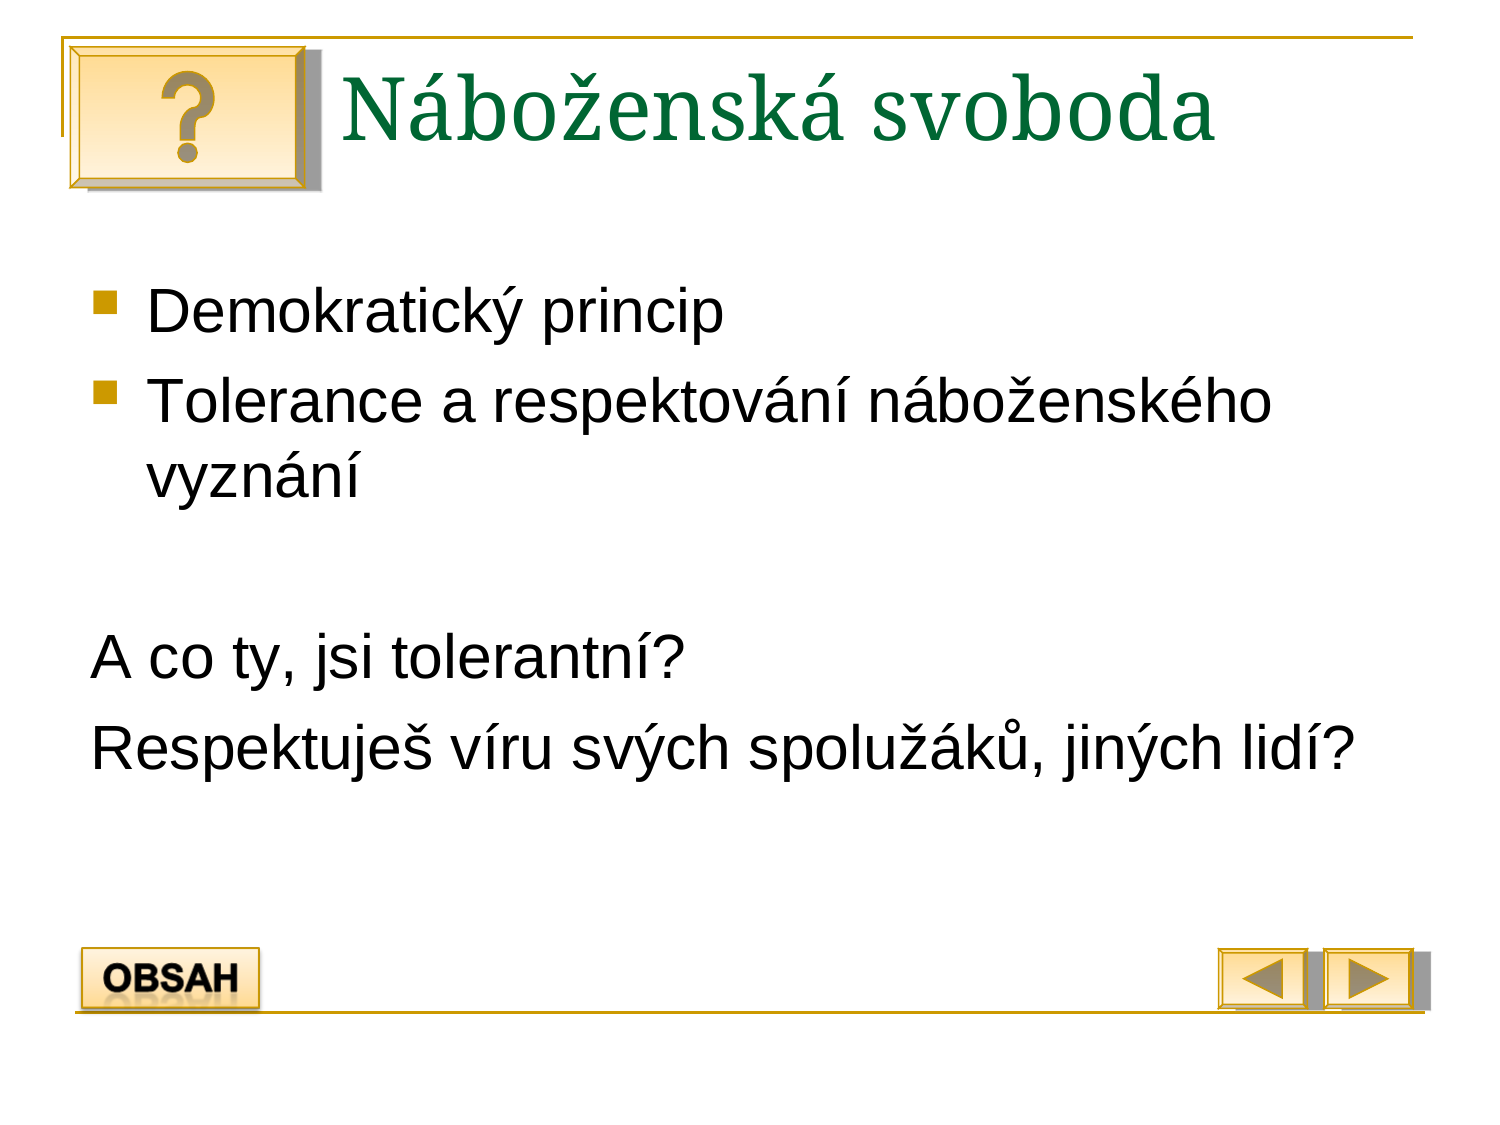

# Náboženská svoboda
Demokratický princip
Tolerance a respektování náboženského vyznání
A co ty, jsi tolerantní?
Respektuješ víru svých spolužáků, jiných lidí?